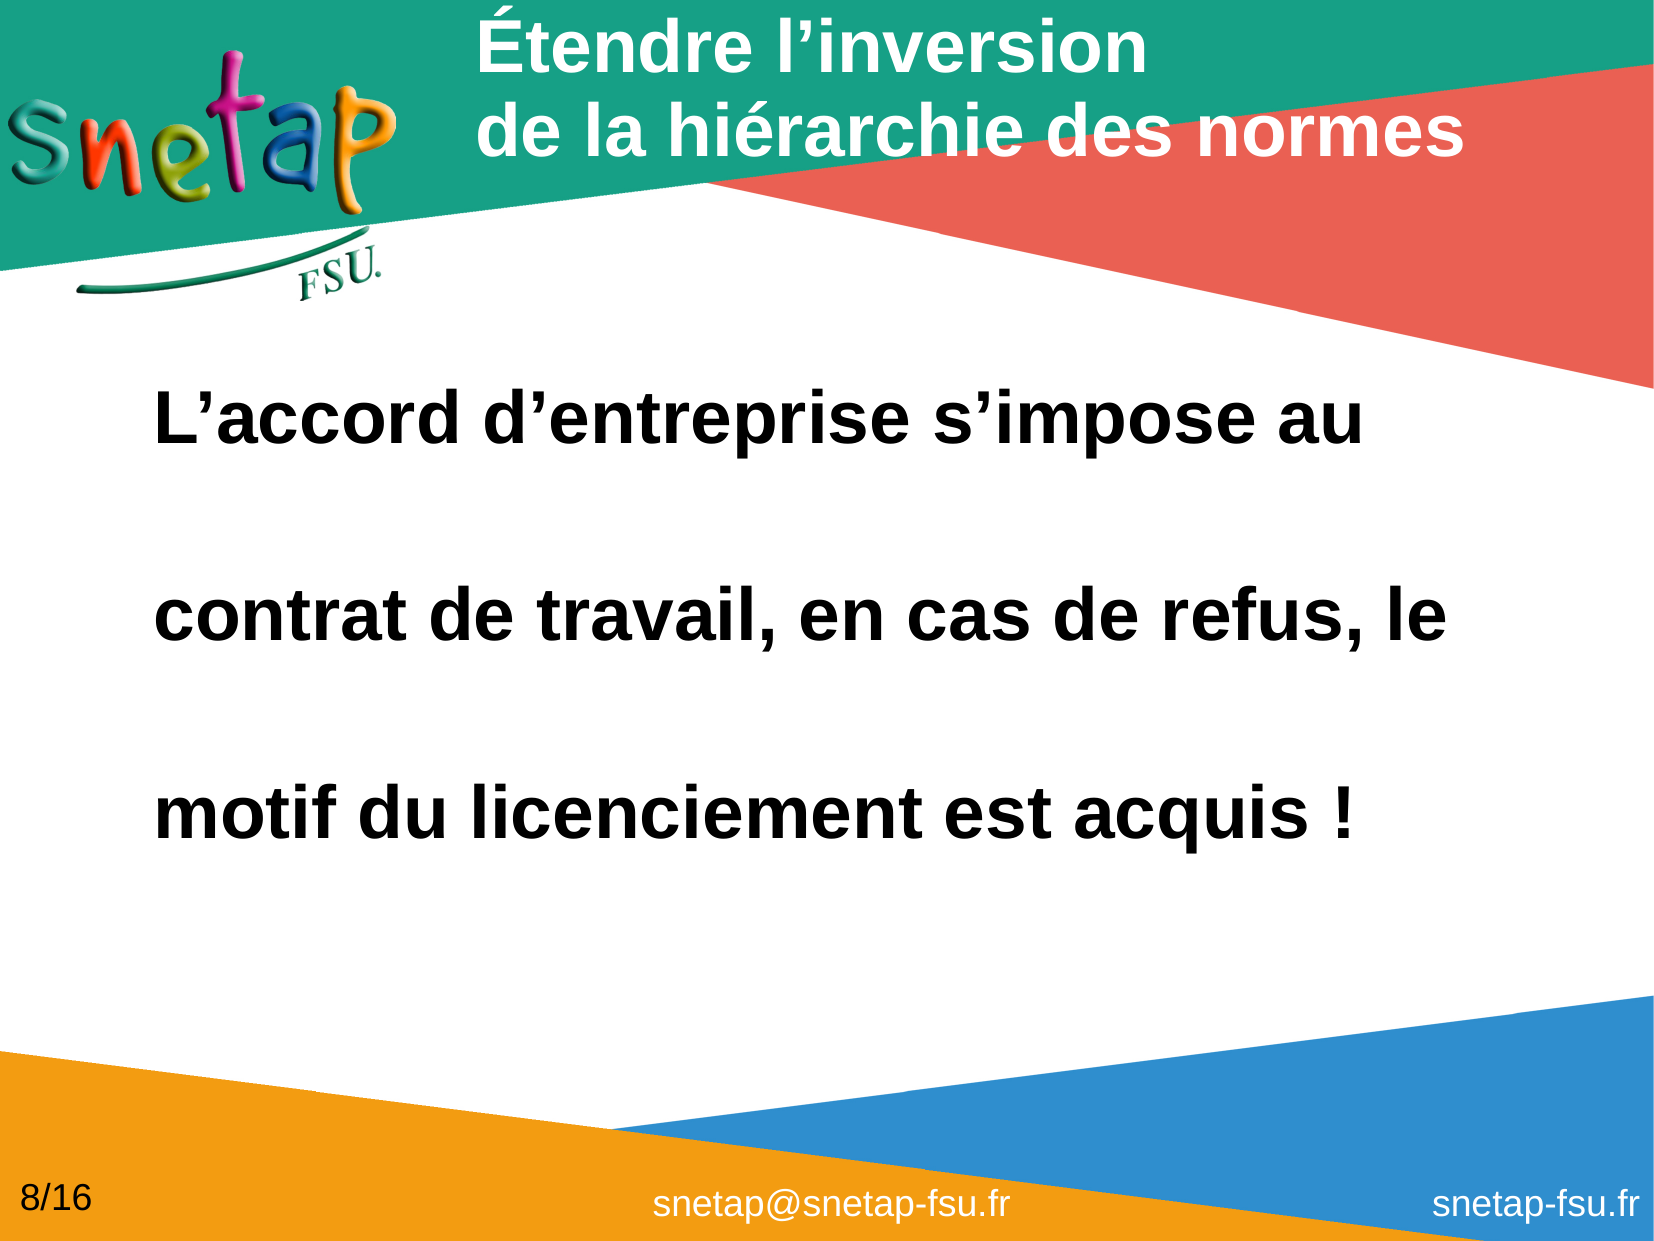

Étendre l’inversion
de la hiérarchie des normes
# L’accord d’entreprise s’impose au
contrat de travail, en cas de refus, le
motif du licenciement est acquis !